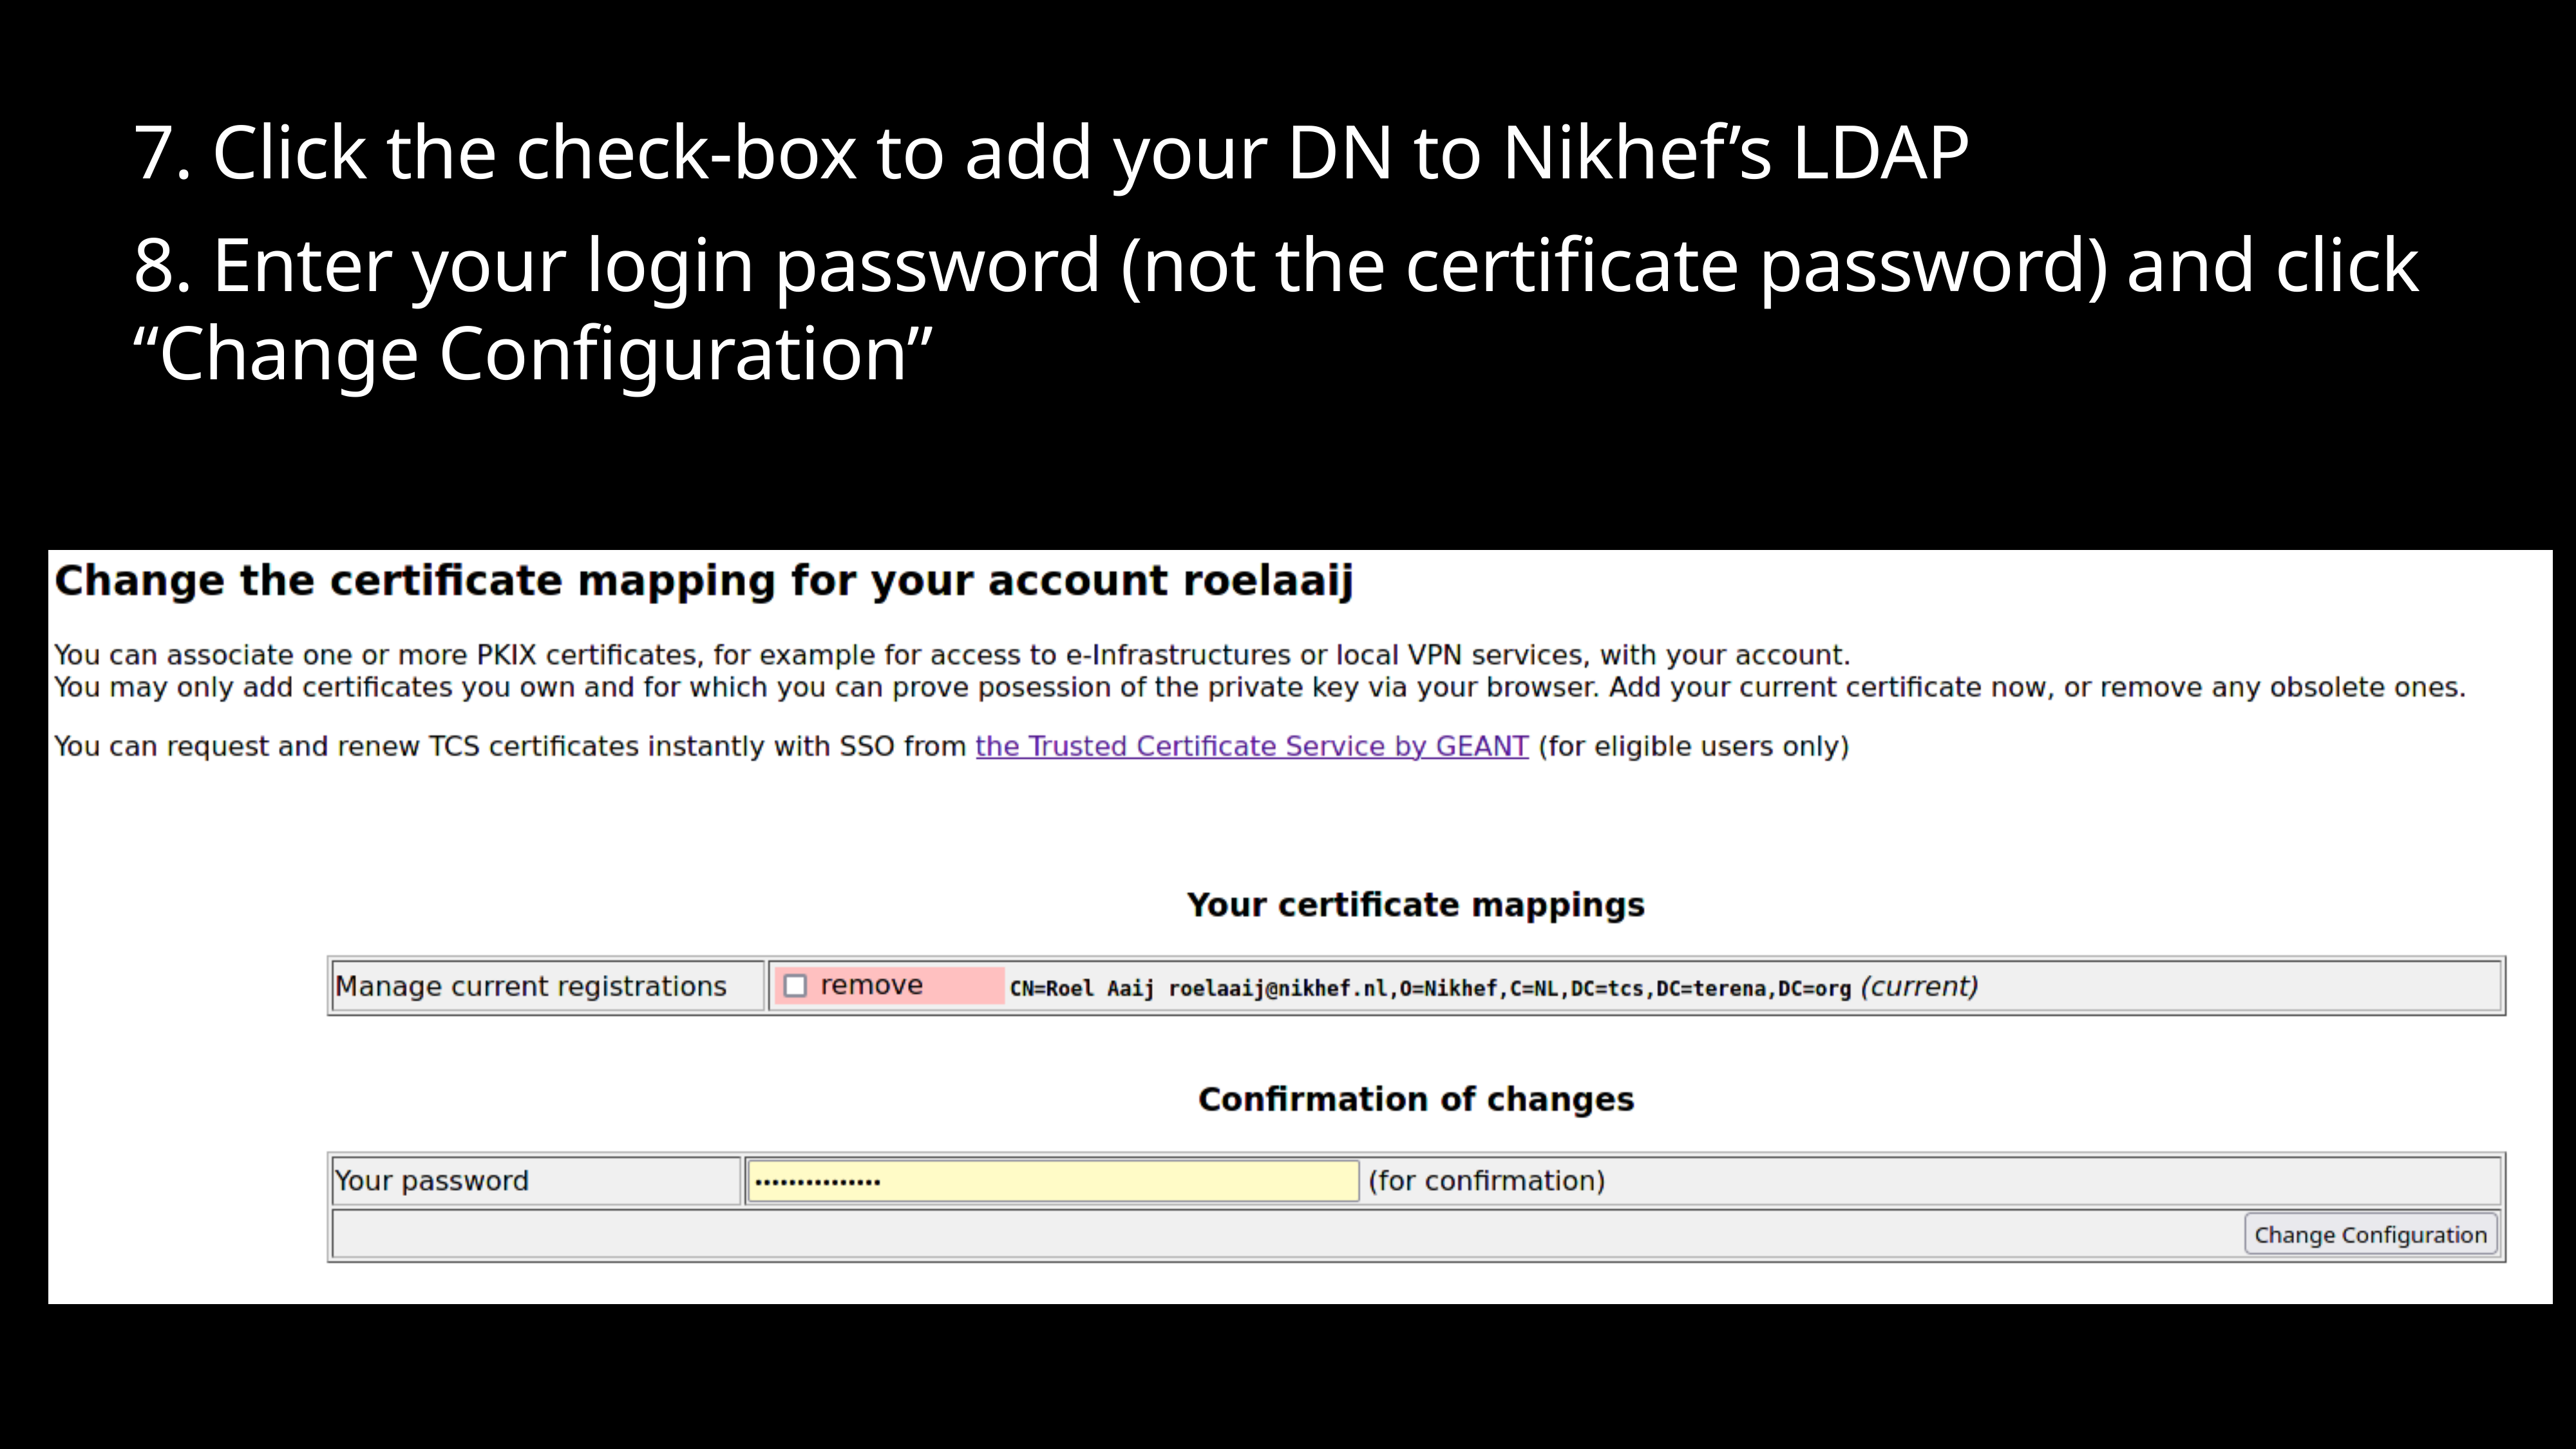

# 7. Click the check-box to add your DN to Nikhef’s LDAP
8. Enter your login password (not the certificate password) and click “Change Configuration”